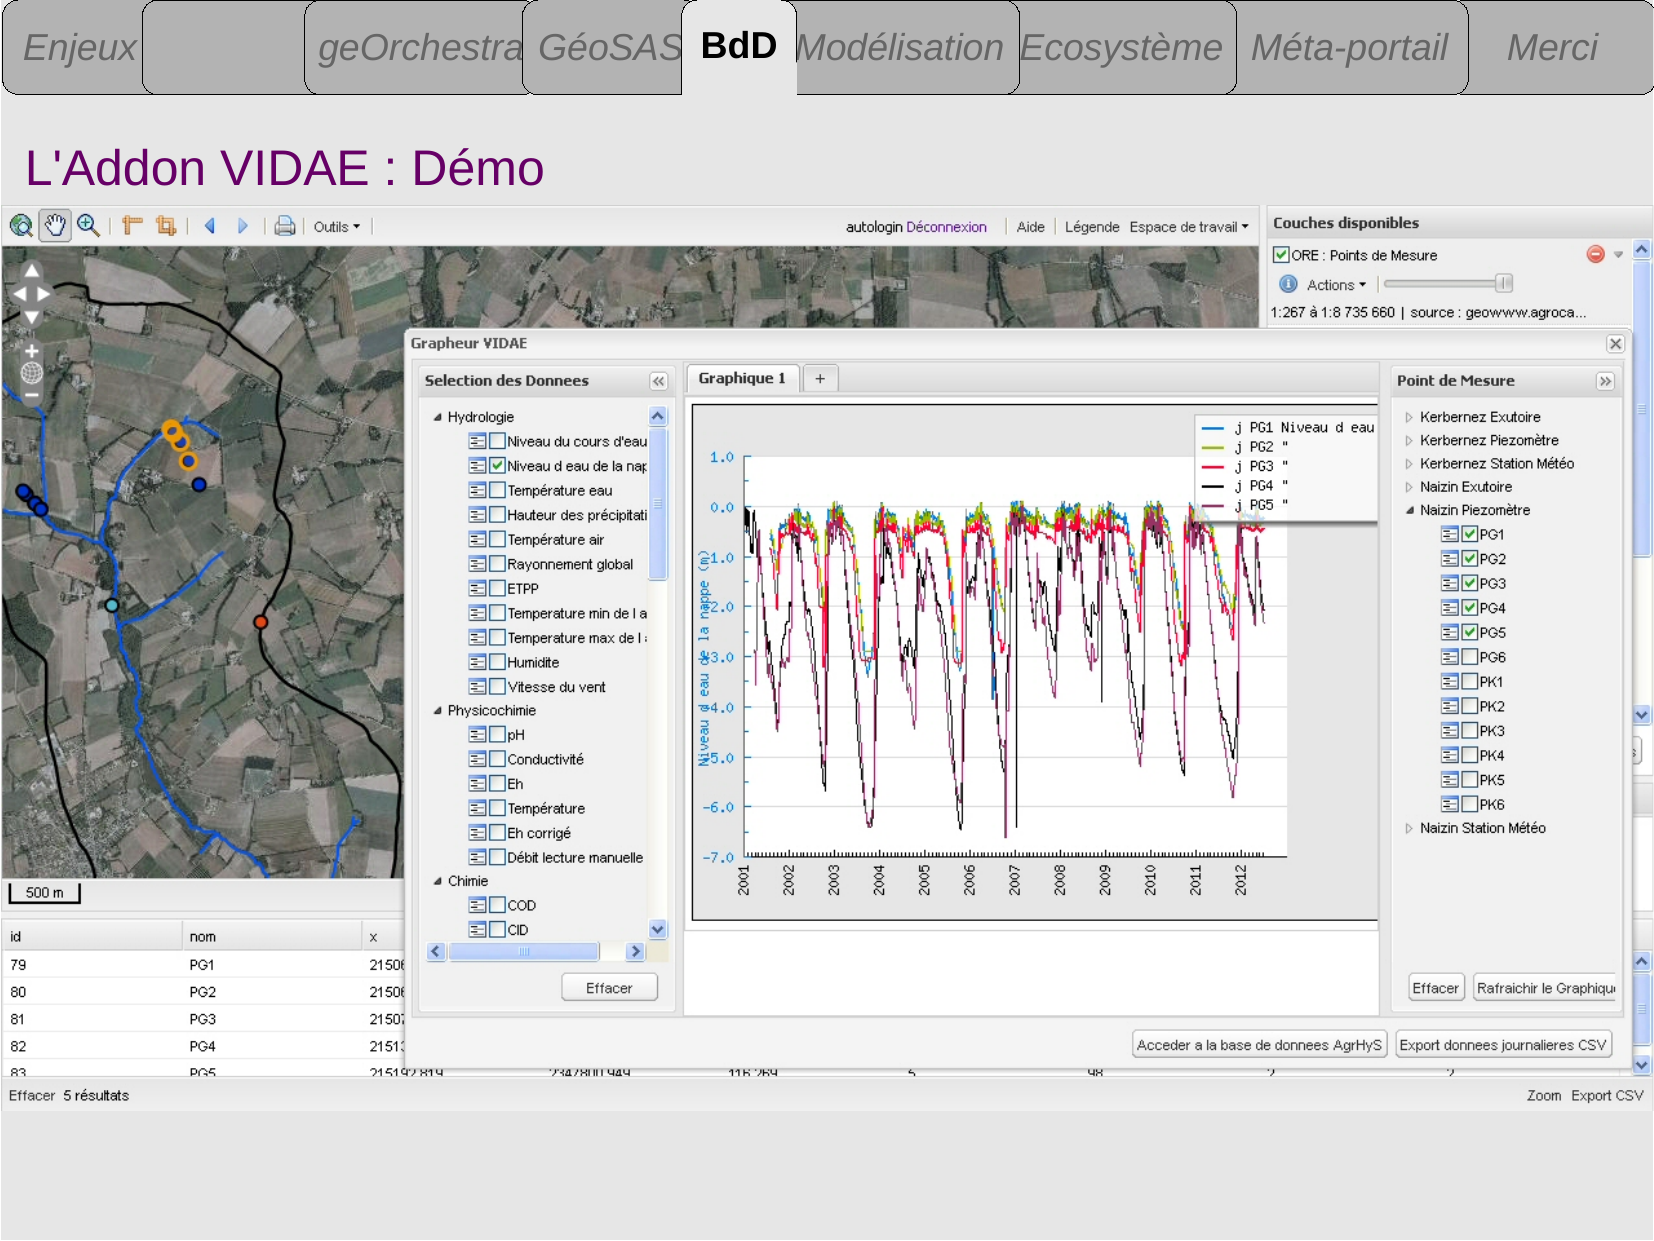

Enjeux
geOrchestra
GéoSAS
BdD
 Modélisation
 Ecosystème
 Méta-portail
Merci
# L'Addon VIDAE : Démo